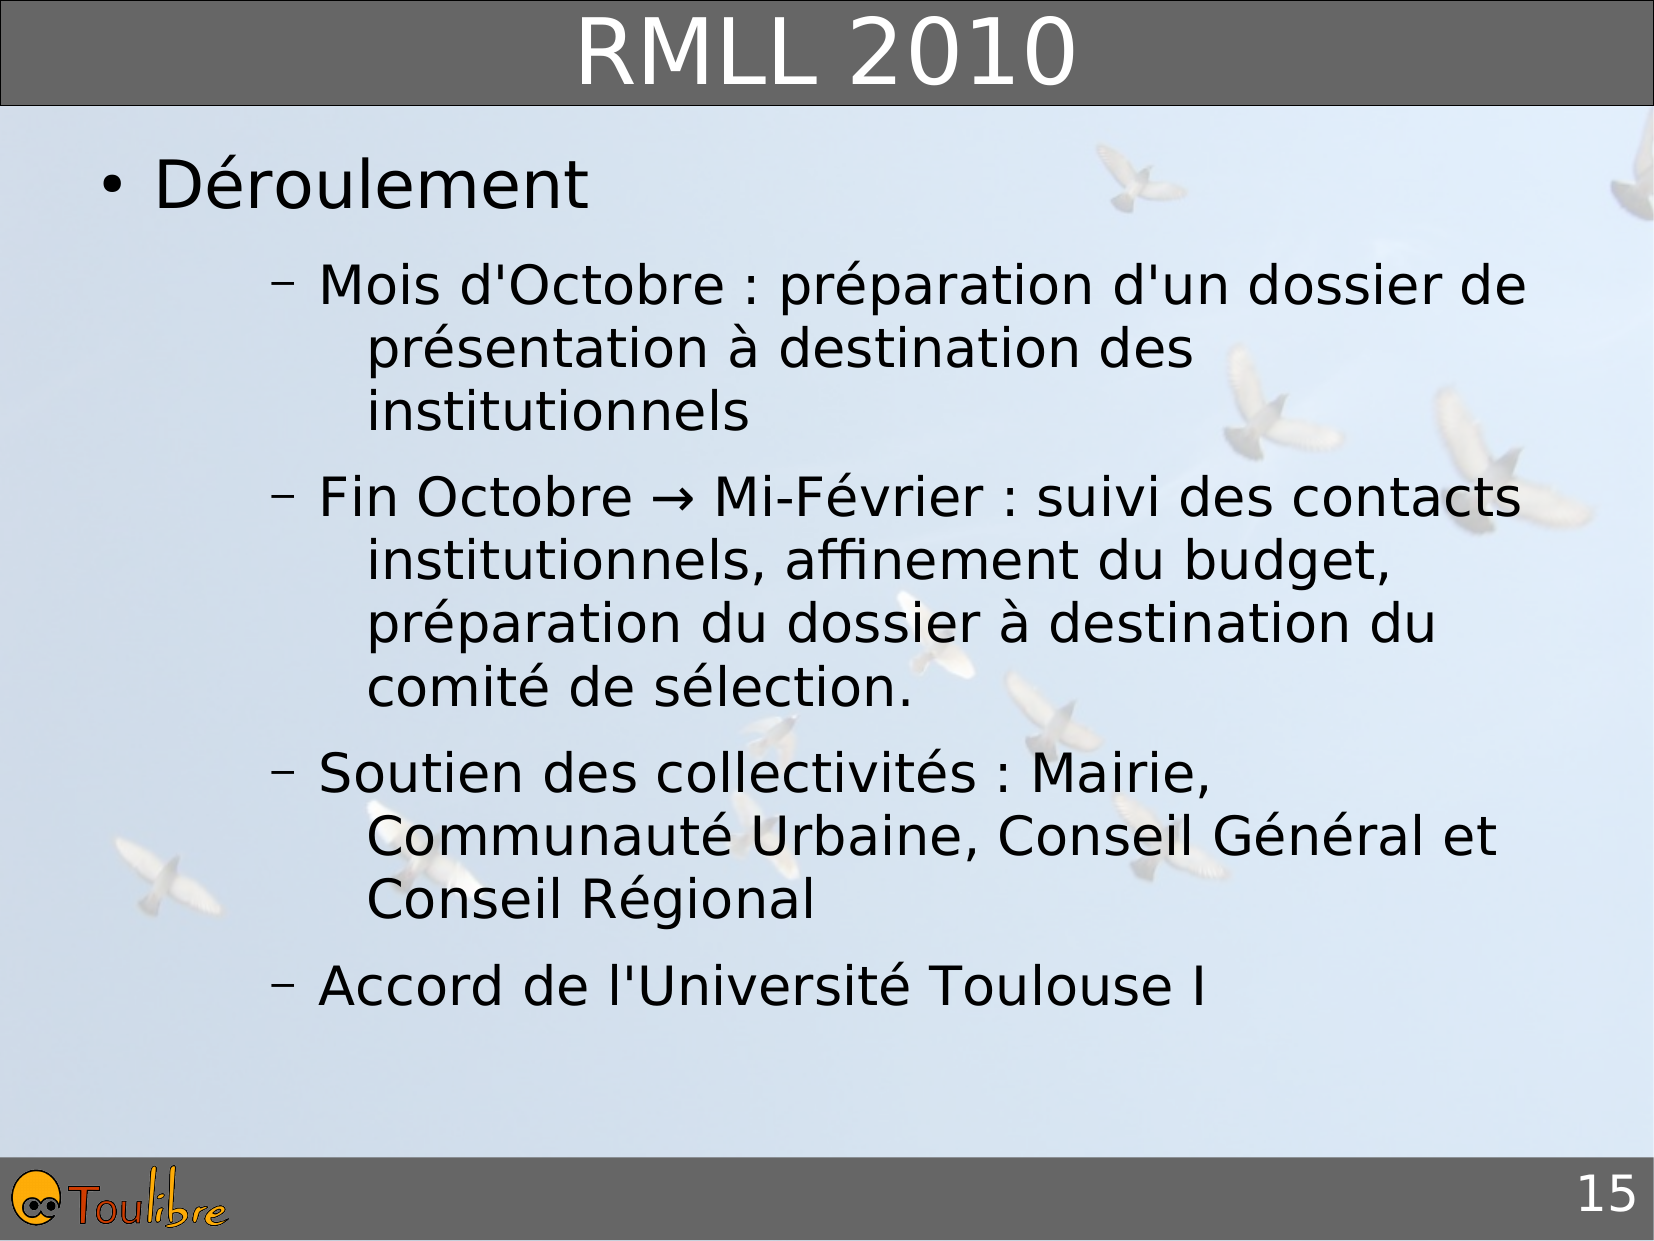

# RMLL 2010
Déroulement
Mois d'Octobre : préparation d'un dossier de présentation à destination des institutionnels
Fin Octobre → Mi-Février : suivi des contacts institutionnels, affinement du budget, préparation du dossier à destination du comité de sélection.
Soutien des collectivités : Mairie, Communauté Urbaine, Conseil Général et Conseil Régional
Accord de l'Université Toulouse I